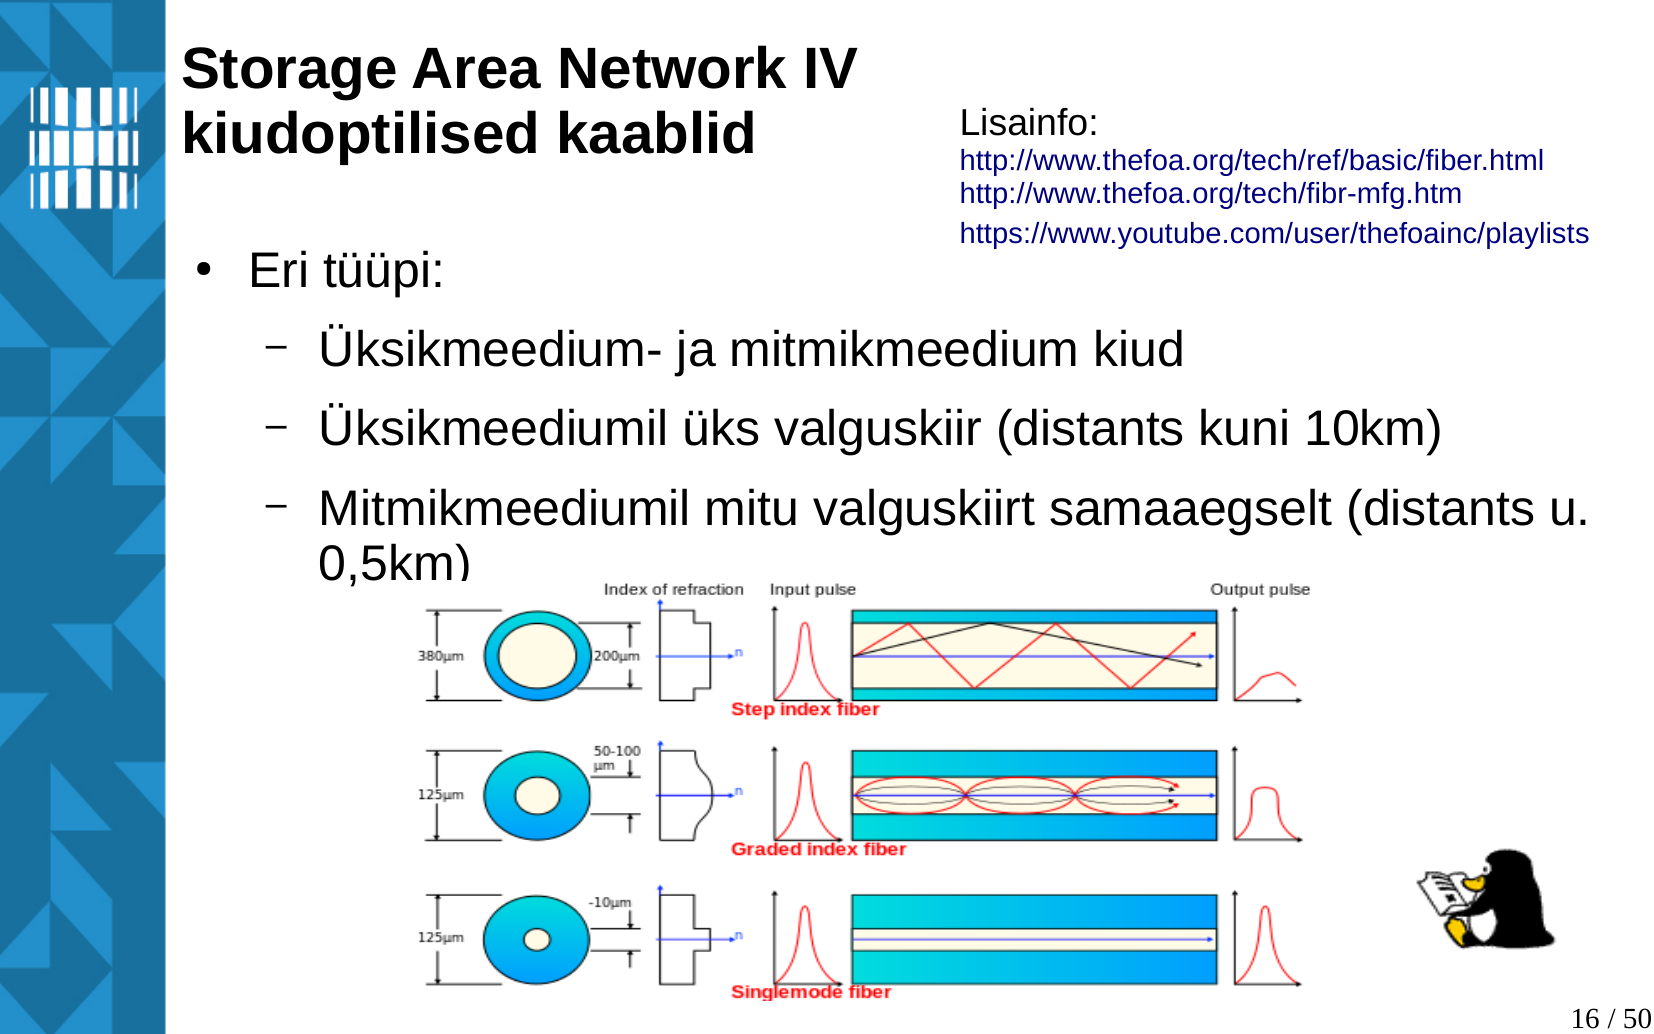

# Storage Area Network IV kiudoptilised kaablid
Lisainfo:
http://www.thefoa.org/tech/ref/basic/fiber.html
http://www.thefoa.org/tech/fibr-mfg.htm
https://www.youtube.com/user/thefoainc/playlists
Eri tüüpi:
Üksikmeedium- ja mitmikmeedium kiud
Üksikmeediumil üks valguskiir (distants kuni 10km)
Mitmikmeediumil mitu valguskiirt samaaegselt (distants u. 0,5km)